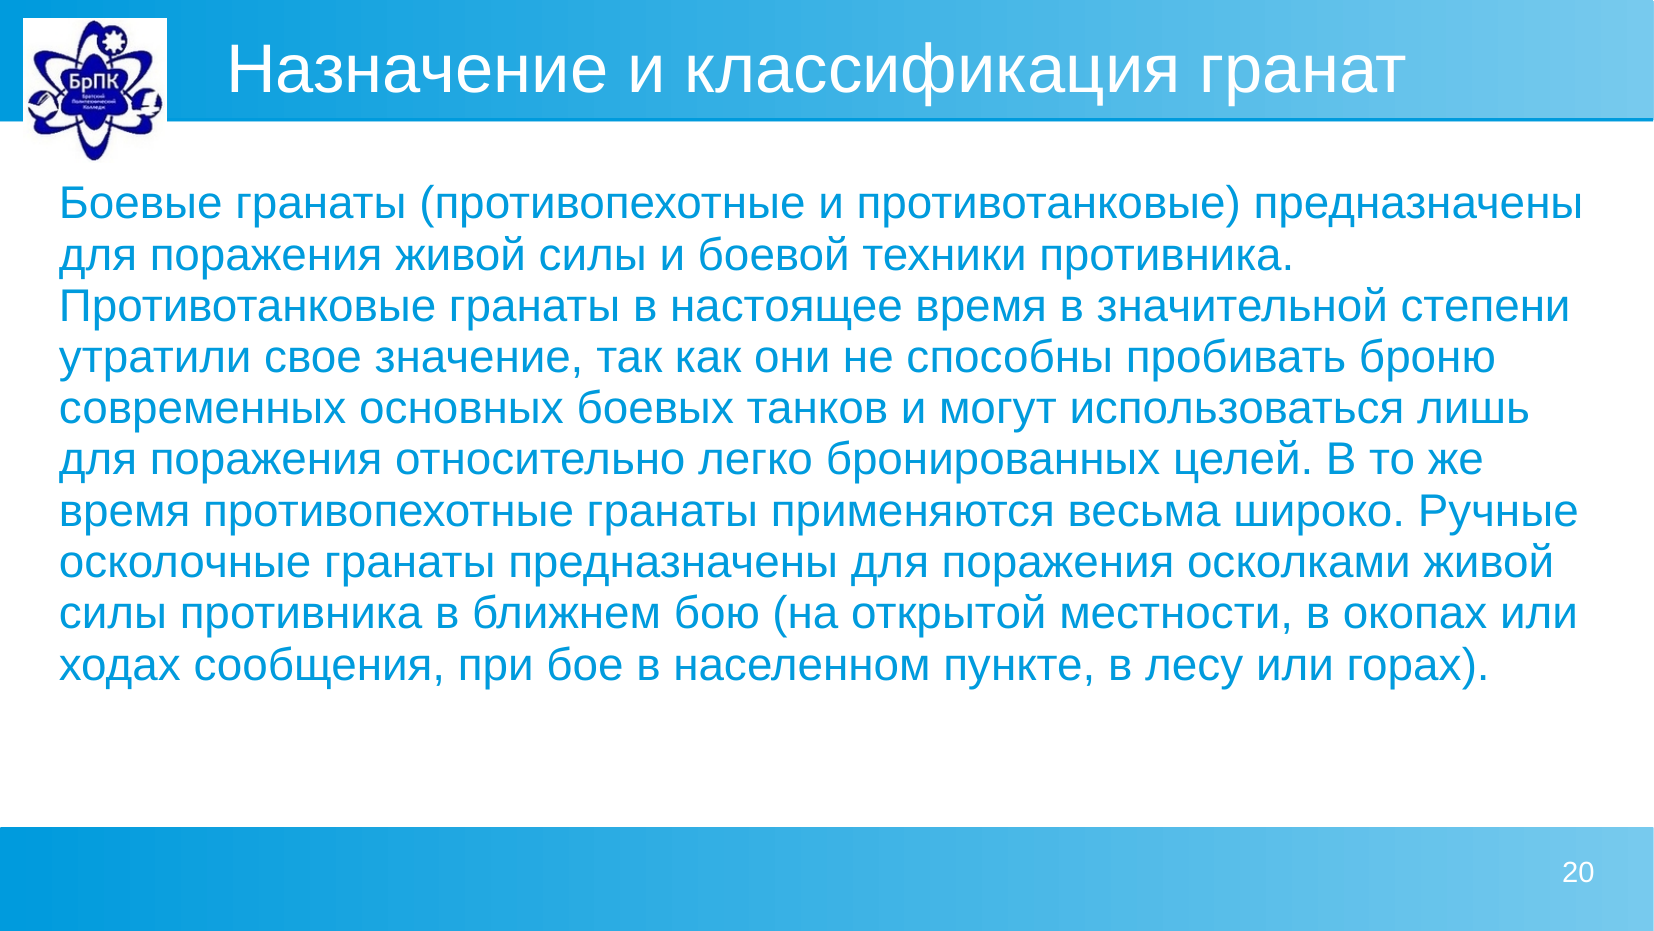

# Назначение и классификация гранат
Боевые гранаты (противопехотные и противотанковые) предназначены для поражения живой силы и боевой техники противника. Противотанковые гранаты в настоящее время в значительной степени утратили свое значение, так как они не способны пробивать броню современных основных боевых танков и могут использоваться лишь для поражения относительно легко бронированных целей. В то же время противопехотные гранаты применяются весьма широко. Ручные осколочные гранаты предназначены для поражения осколками живой силы противника в ближнем бою (на открытой местности, в окопах или ходах сообщения, при бое в населенном пункте, в лесу или горах).
20